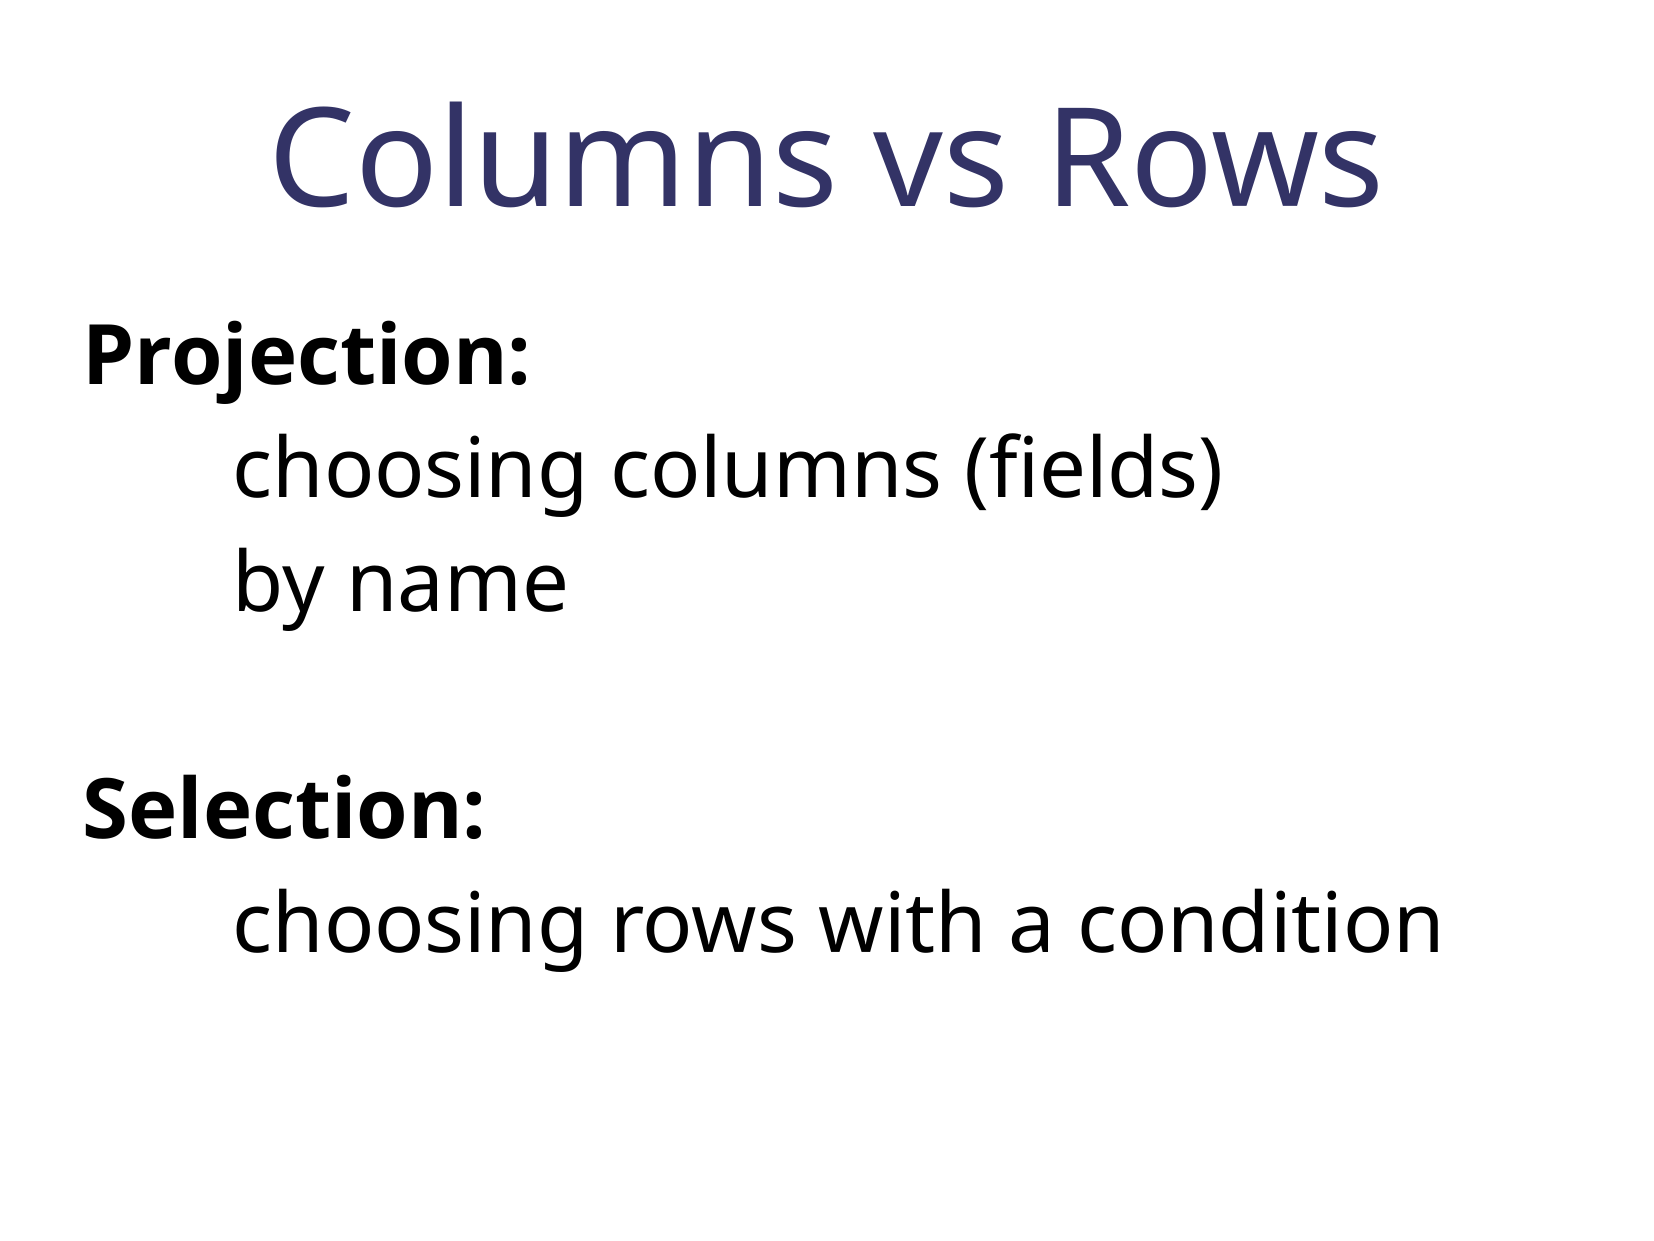

# Columns vs Rows
Projection:
		choosing columns (fields)
		by name
Selection:
		choosing rows with a condition